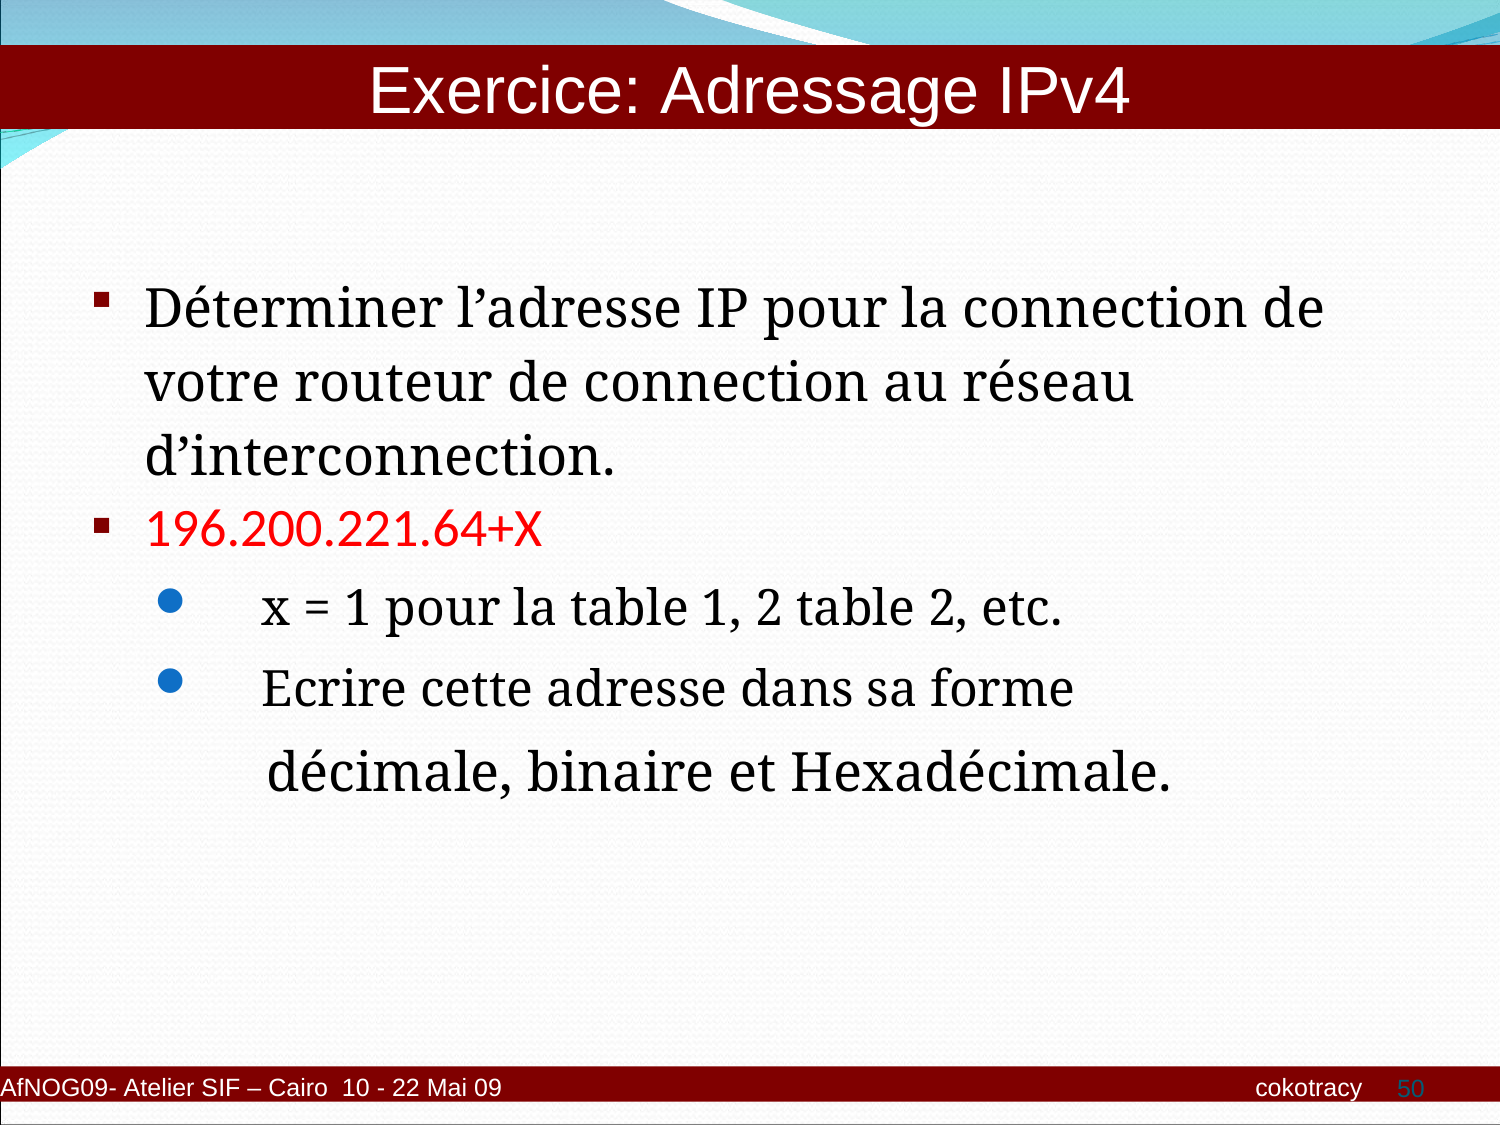

Exercice: Adressage IPv4
# Déterminer l’adresse IP pour la connection de votre routeur de connection au réseau d’interconnection.
196.200.221.64+X
 x = 1 pour la table 1, 2 table 2, etc.
 Ecrire cette adresse dans sa forme
 décimale, binaire et Hexadécimale.
AfNOG09- Atelier SIF – Cairo 10 - 22 Mai 09 cokotracy